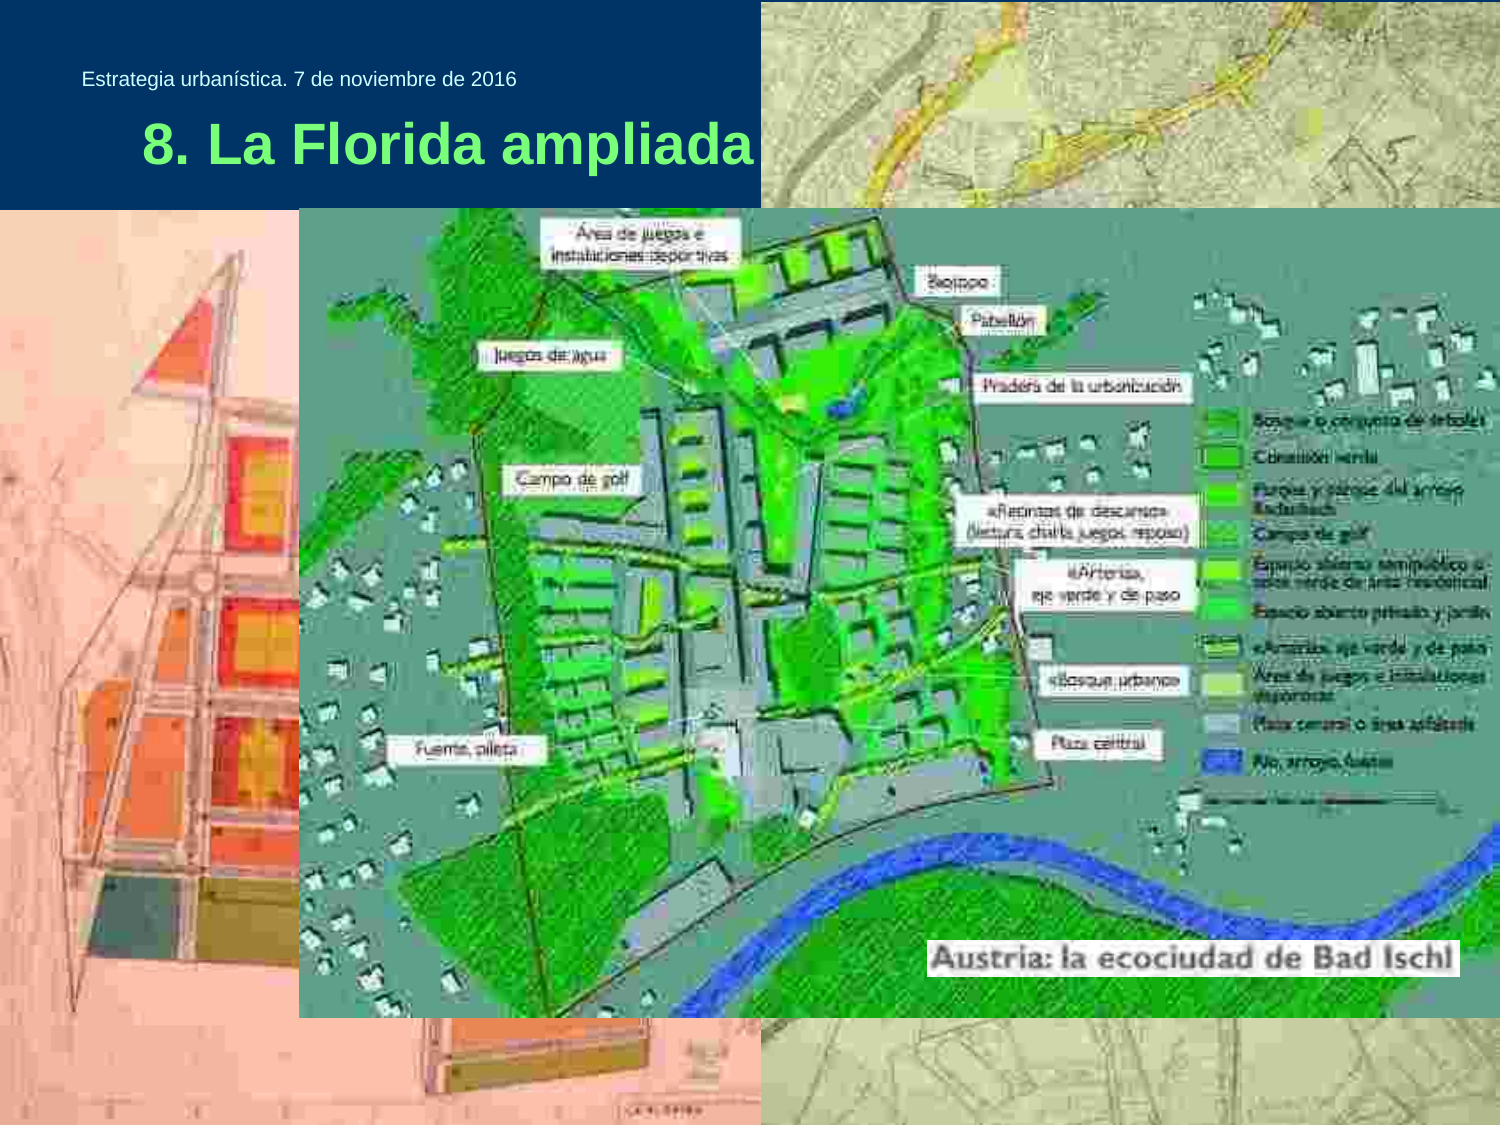

Estrategia urbanística. 7 de noviembre de 2016
8. La Florida ampliada